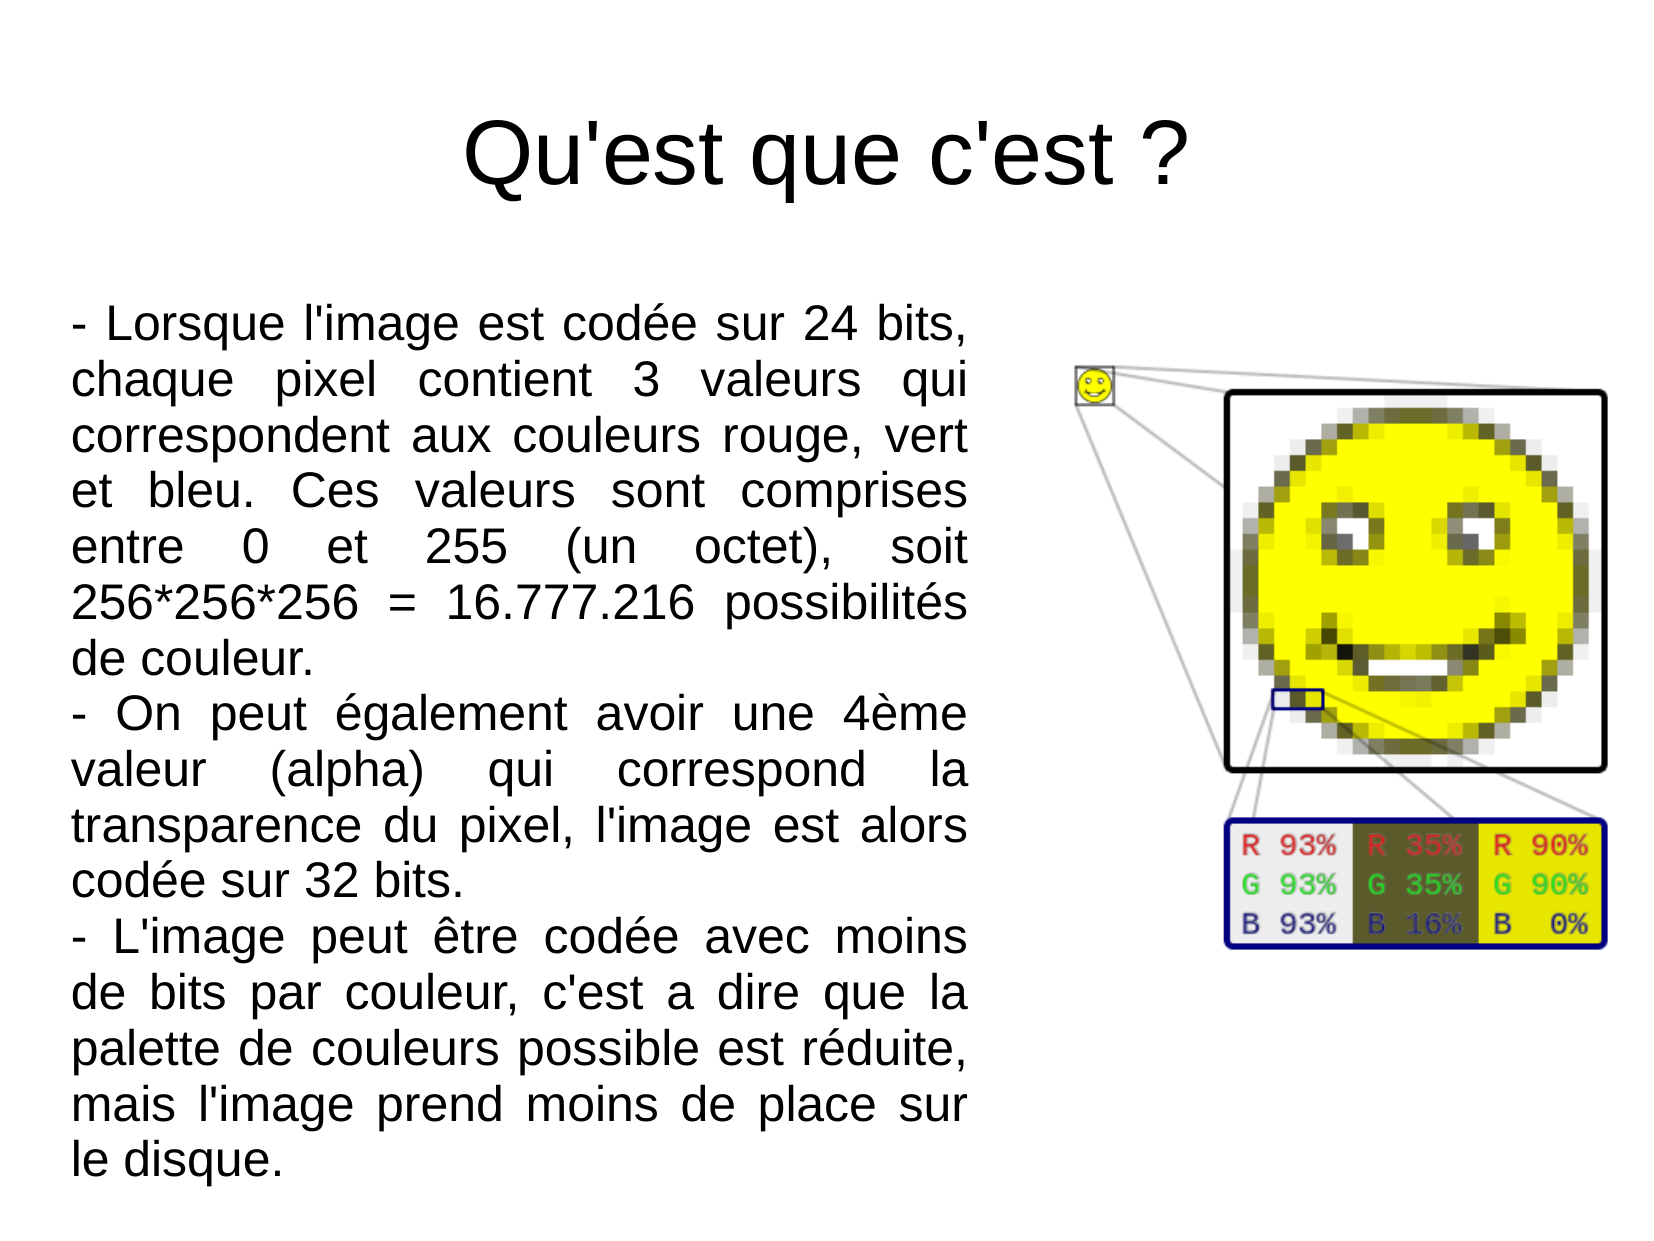

# Qu'est que c'est ?
- Lorsque l'image est codée sur 24 bits, chaque pixel contient 3 valeurs qui correspondent aux couleurs rouge, vert et bleu. Ces valeurs sont comprises entre 0 et 255 (un octet), soit 256*256*256 = 16.777.216 possibilités de couleur.
- On peut également avoir une 4ème valeur (alpha) qui correspond la transparence du pixel, l'image est alors codée sur 32 bits.
- L'image peut être codée avec moins de bits par couleur, c'est a dire que la palette de couleurs possible est réduite, mais l'image prend moins de place sur le disque.